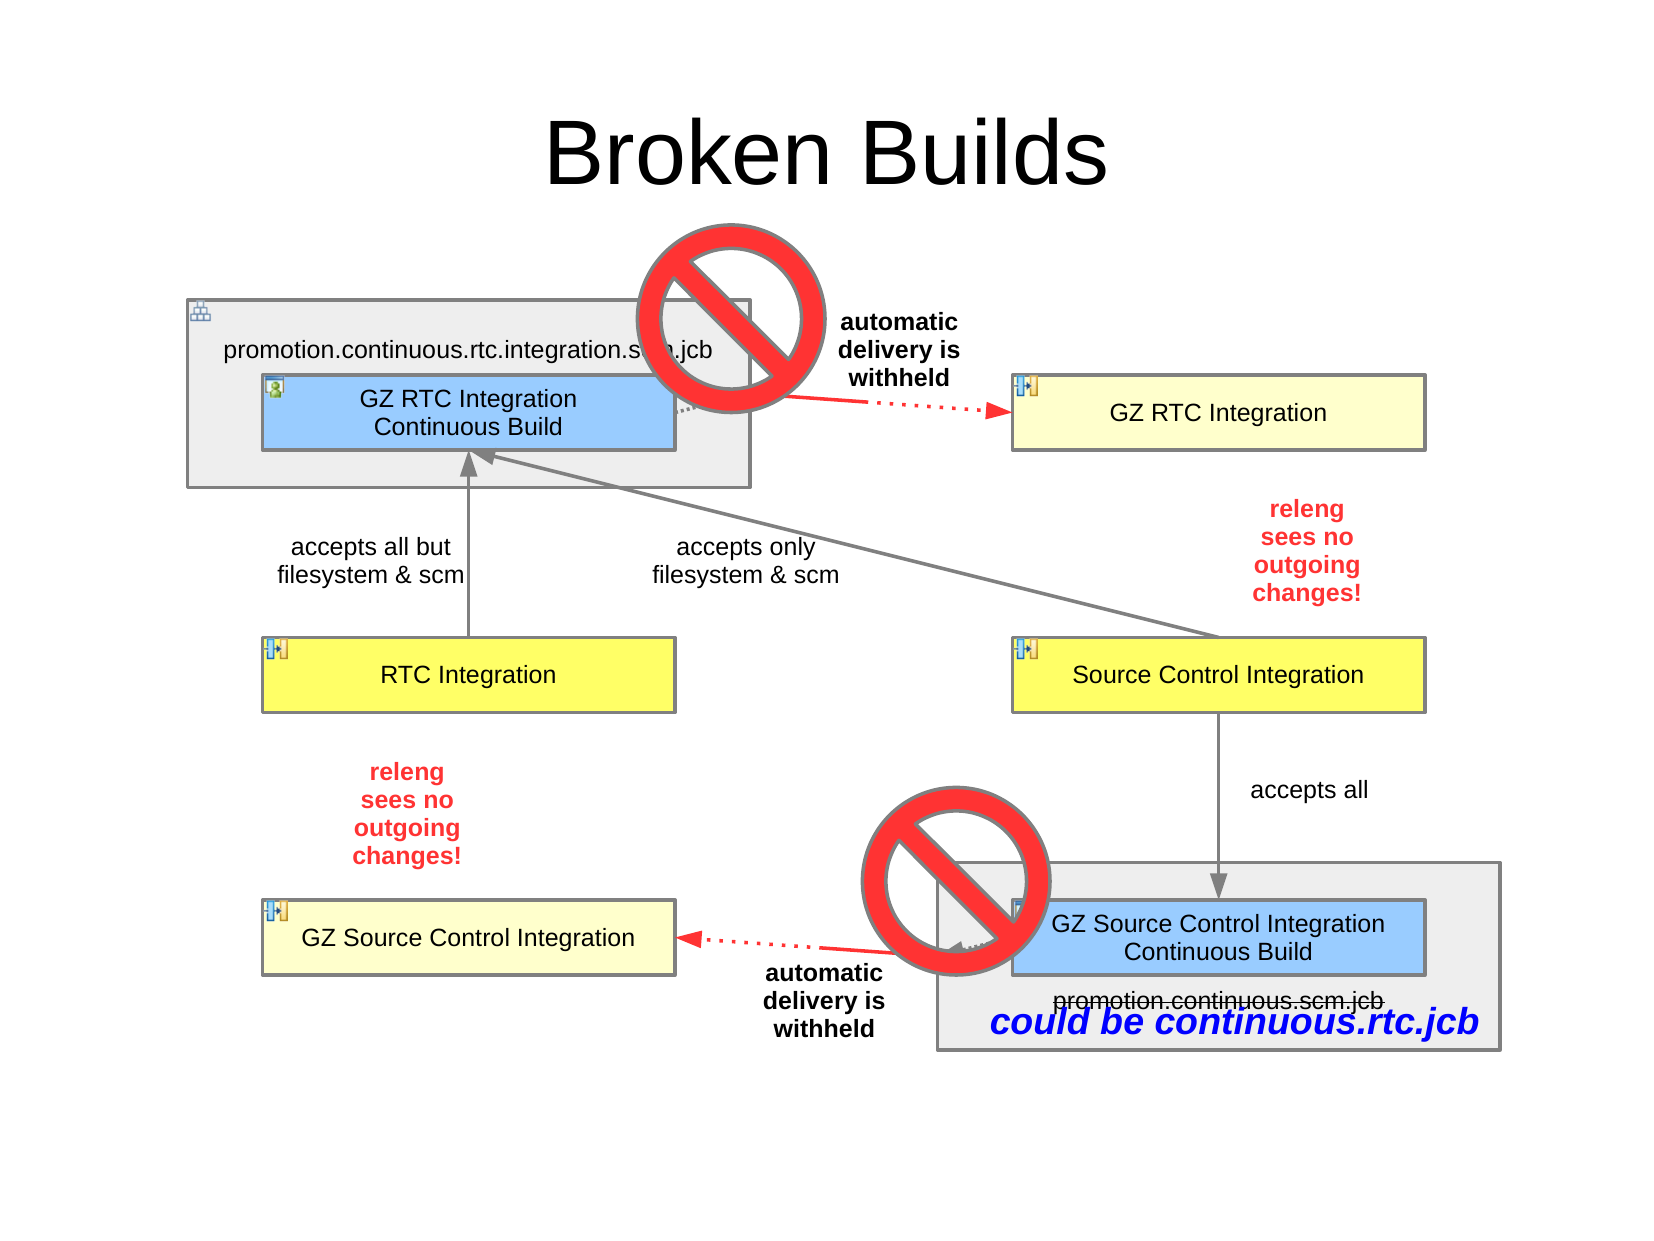

# Broken Builds
promotion.continuous.rtc.integration.scm.jcb
automatic delivery is withheld
GZ RTC Integration
Continuous Build
GZ RTC Integration
releng sees no outgoing changes!
accepts all but
filesystem & scm
accepts only
filesystem & scm
RTC Integration
Source Control Integration
releng sees no outgoing changes!
accepts all
promotion.continuous.scm.jcb
GZ Source Control Integration
GZ Source Control Integration
Continuous Build
automatic delivery is withheld
could be continuous.rtc.jcb